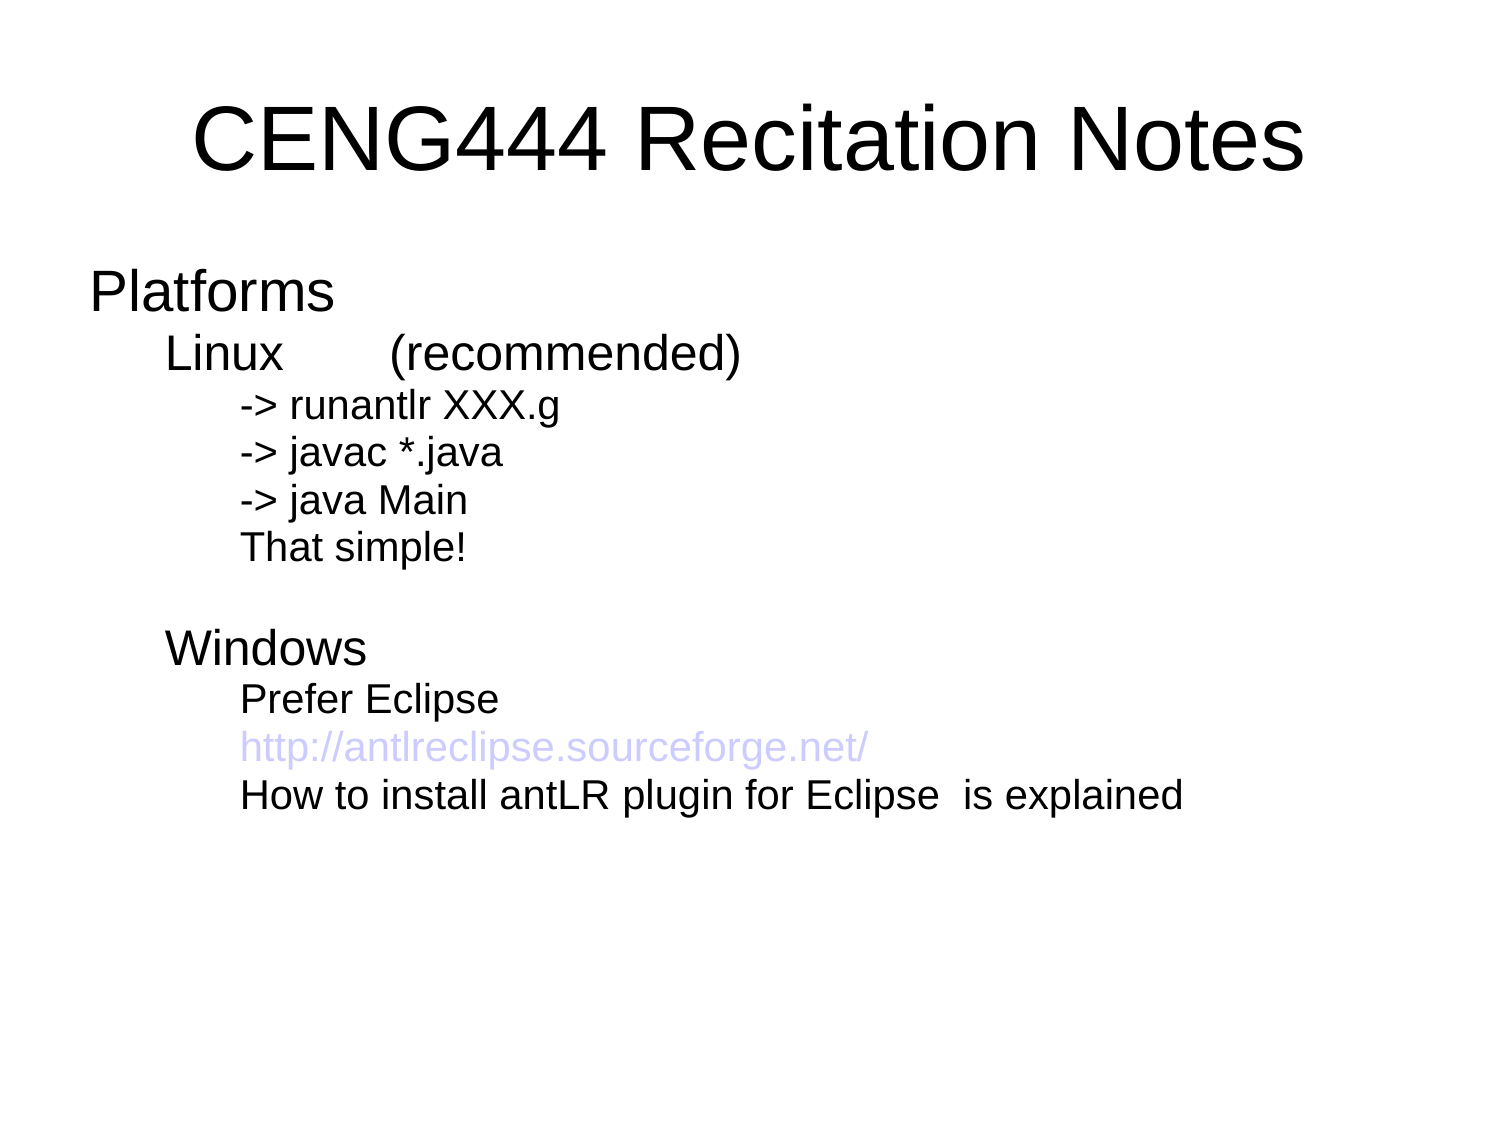

# CENG444 Recitation Notes
Platforms
Linux	(recommended)
-> runantlr XXX.g
-> javac *.java
-> java Main
That simple!
Windows
Prefer Eclipse
http://antlreclipse.sourceforge.net/
How to install antLR plugin for Eclipse is explained